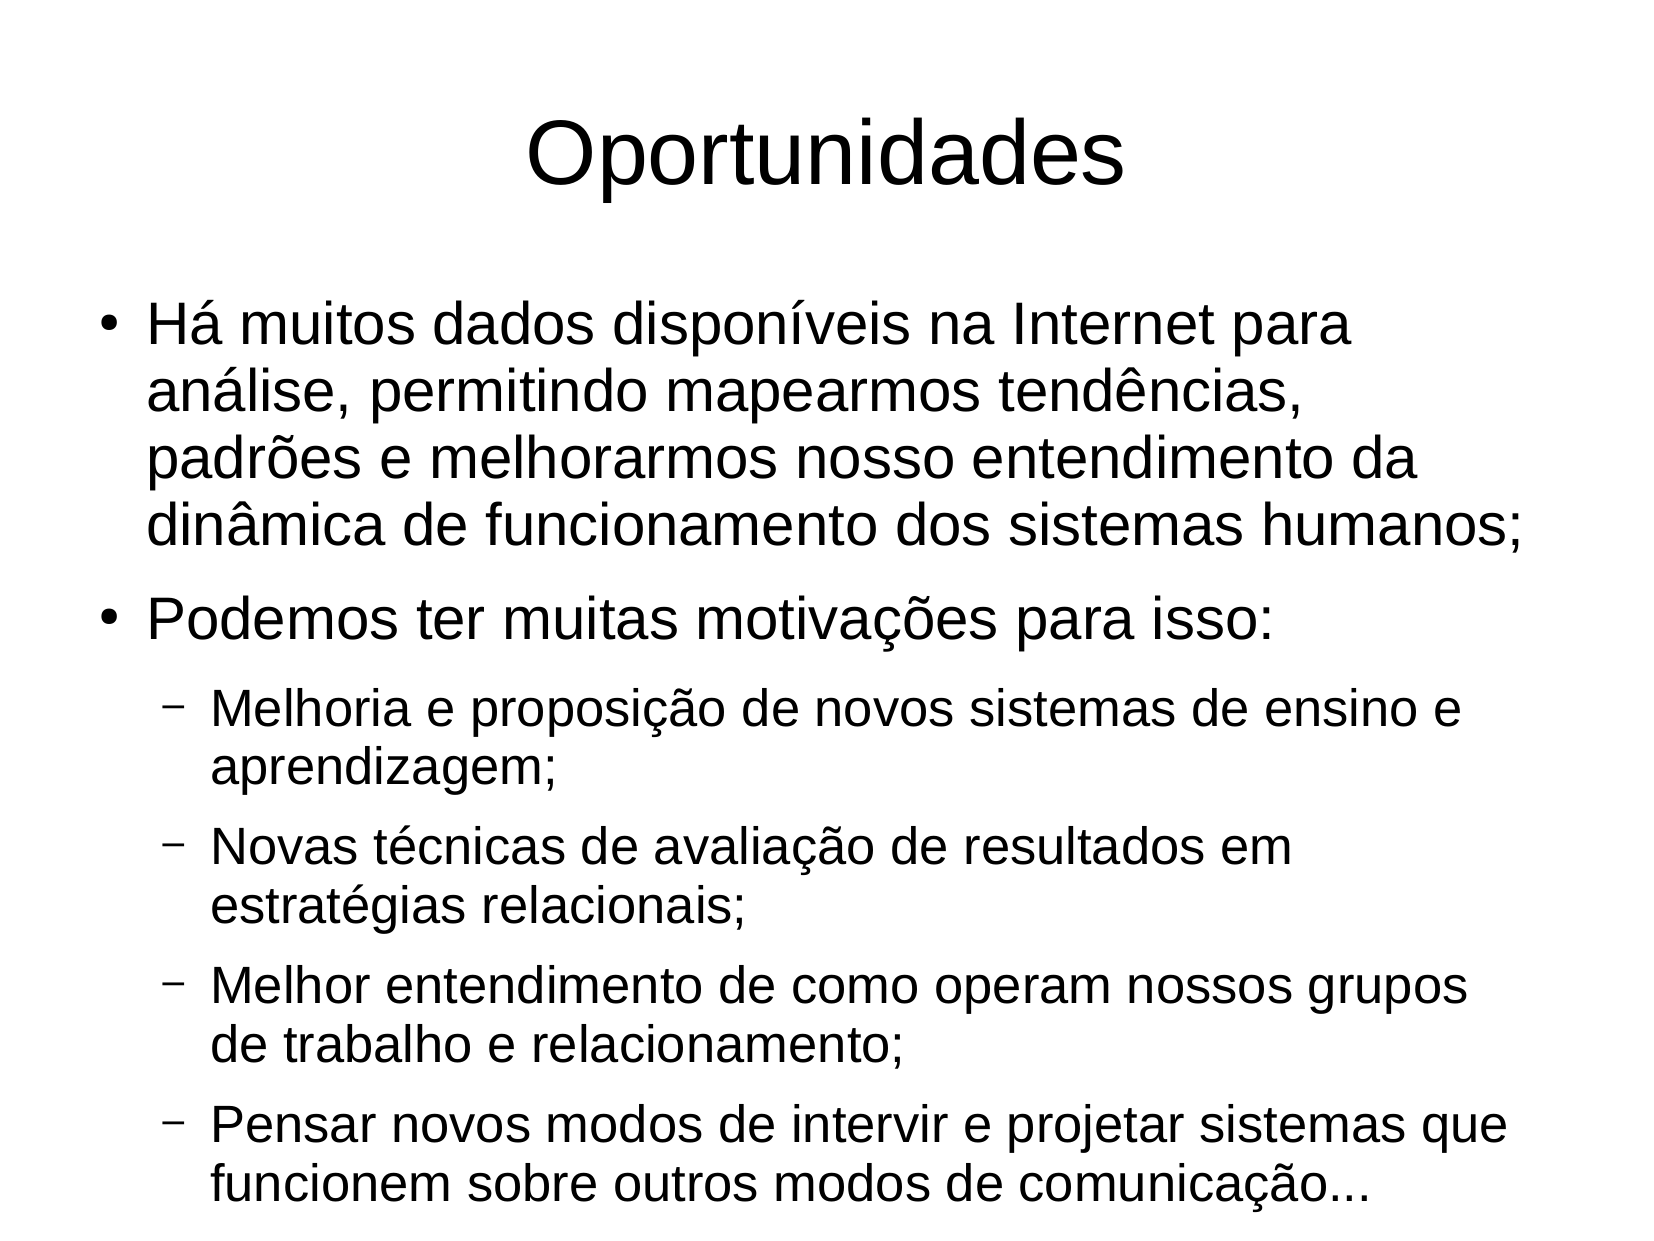

# Oportunidades
Há muitos dados disponíveis na Internet para análise, permitindo mapearmos tendências, padrões e melhorarmos nosso entendimento da dinâmica de funcionamento dos sistemas humanos;
Podemos ter muitas motivações para isso:
Melhoria e proposição de novos sistemas de ensino e aprendizagem;
Novas técnicas de avaliação de resultados em estratégias relacionais;
Melhor entendimento de como operam nossos grupos de trabalho e relacionamento;
Pensar novos modos de intervir e projetar sistemas que funcionem sobre outros modos de comunicação...